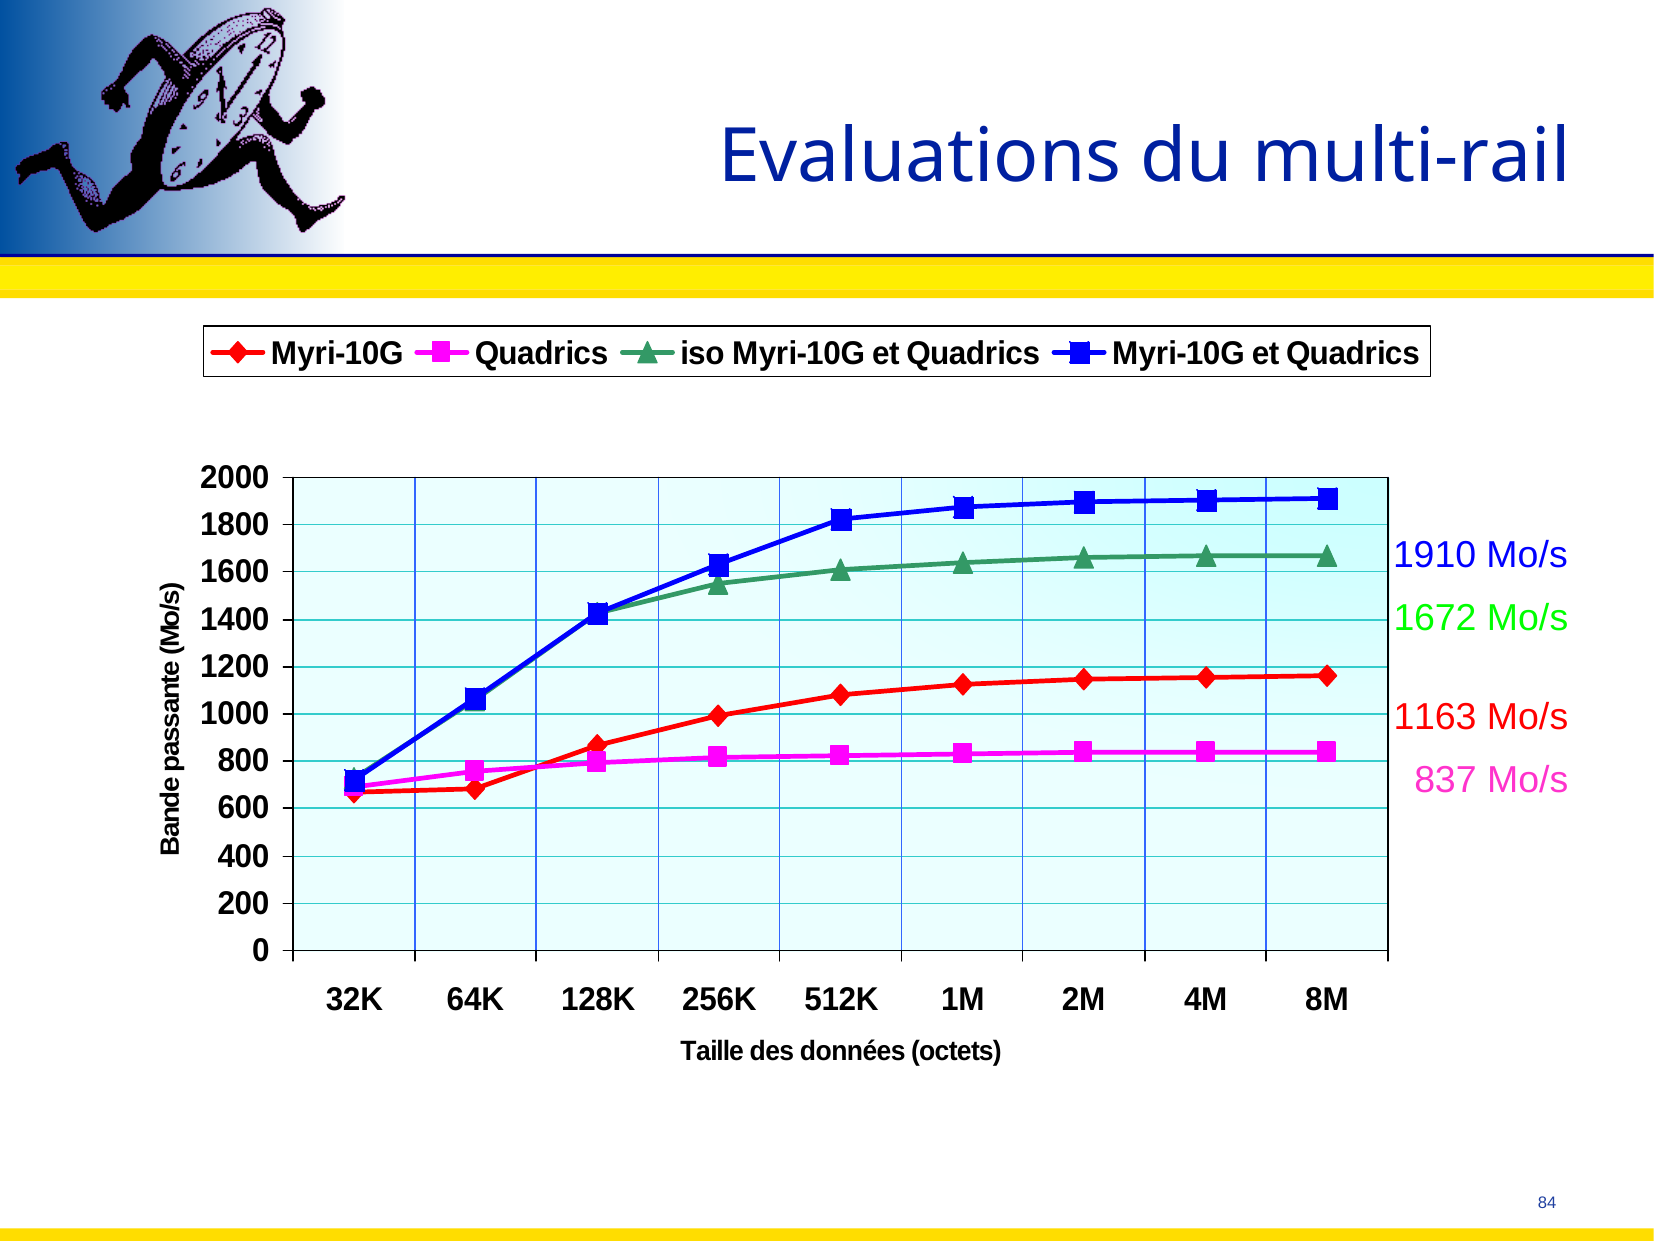

# Evaluations du multi-rail
1910 Mo/s
1672 Mo/s
1163 Mo/s
837 Mo/s